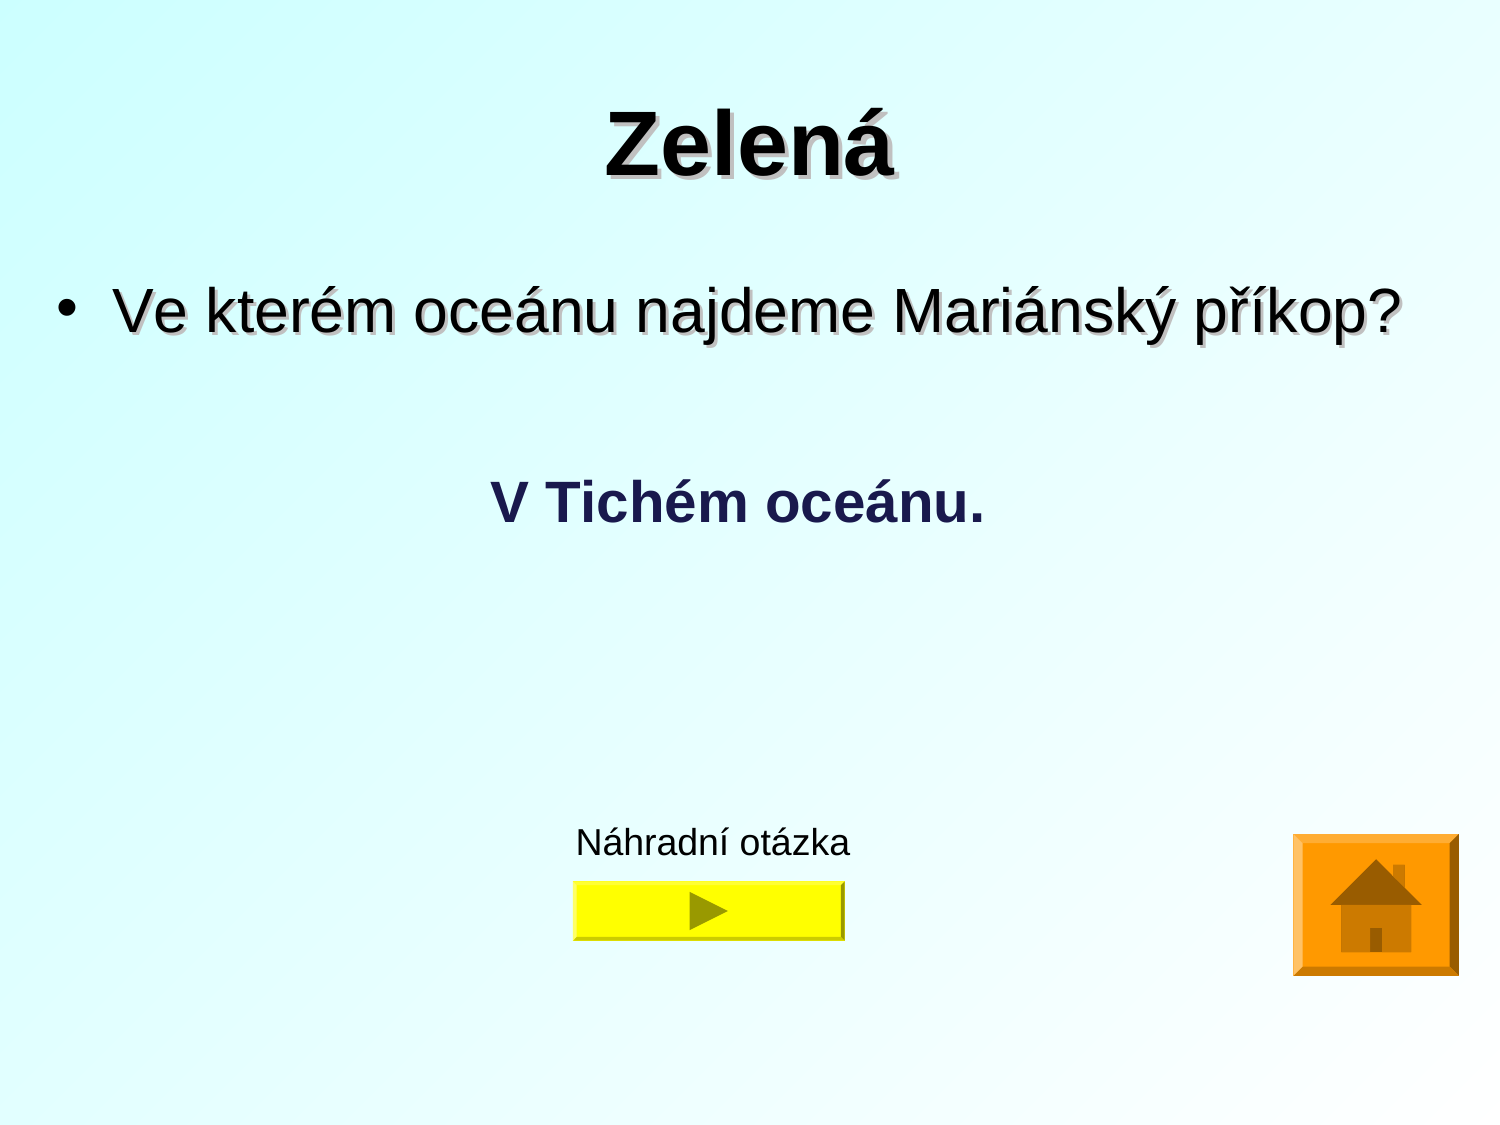

# Zelená
Ve kterém oceánu najdeme Mariánský příkop?
V Tichém oceánu.
Náhradní otázka